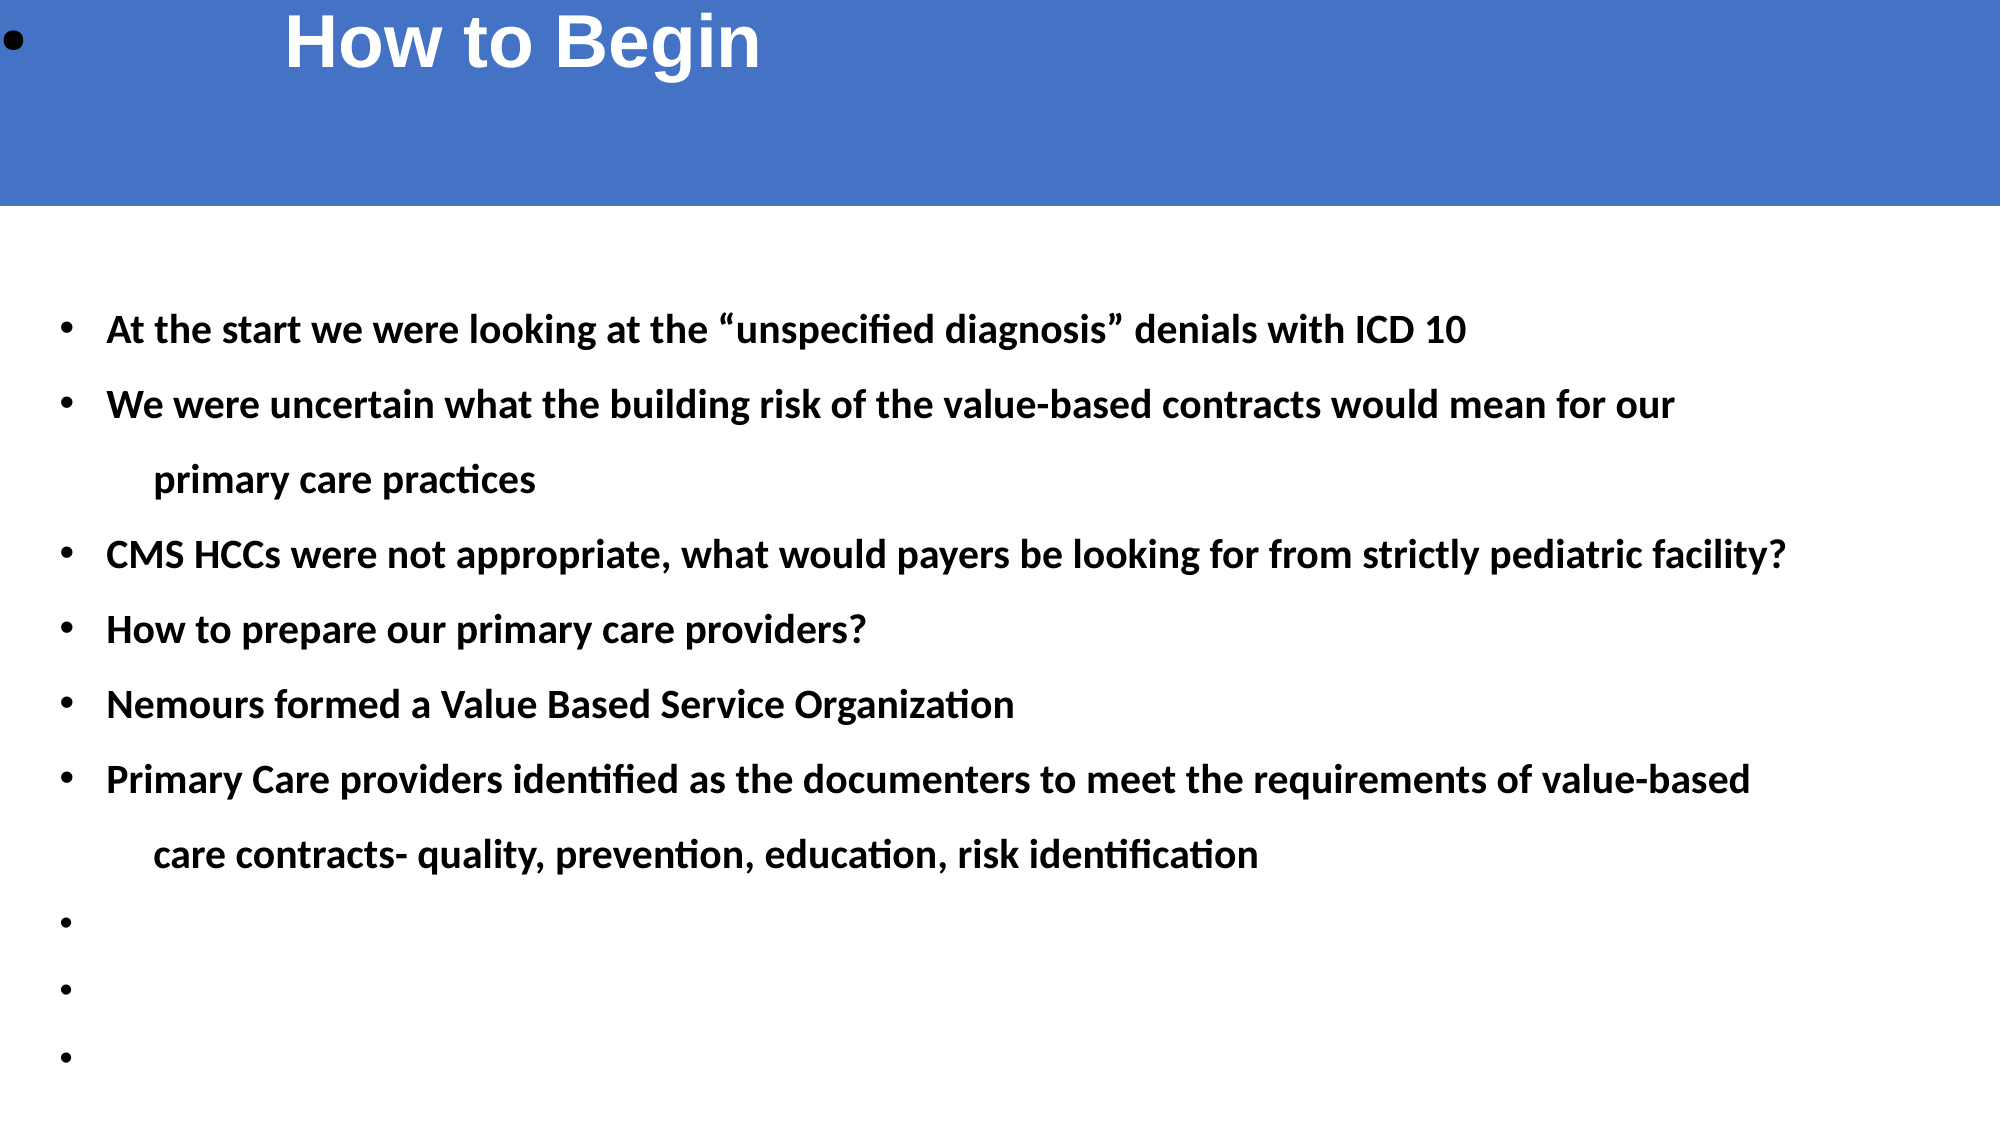

| How to Begin |
| --- |
At the start we were looking at the “unspecified diagnosis” denials with ICD 10
We were uncertain what the building risk of the value-based contracts would mean for our primary care practices
CMS HCCs were not appropriate, what would payers be looking for from strictly pediatric facility?
How to prepare our primary care providers?
Nemours formed a Value Based Service Organization
Primary Care providers identified as the documenters to meet the requirements of value-based care contracts- quality, prevention, education, risk identification